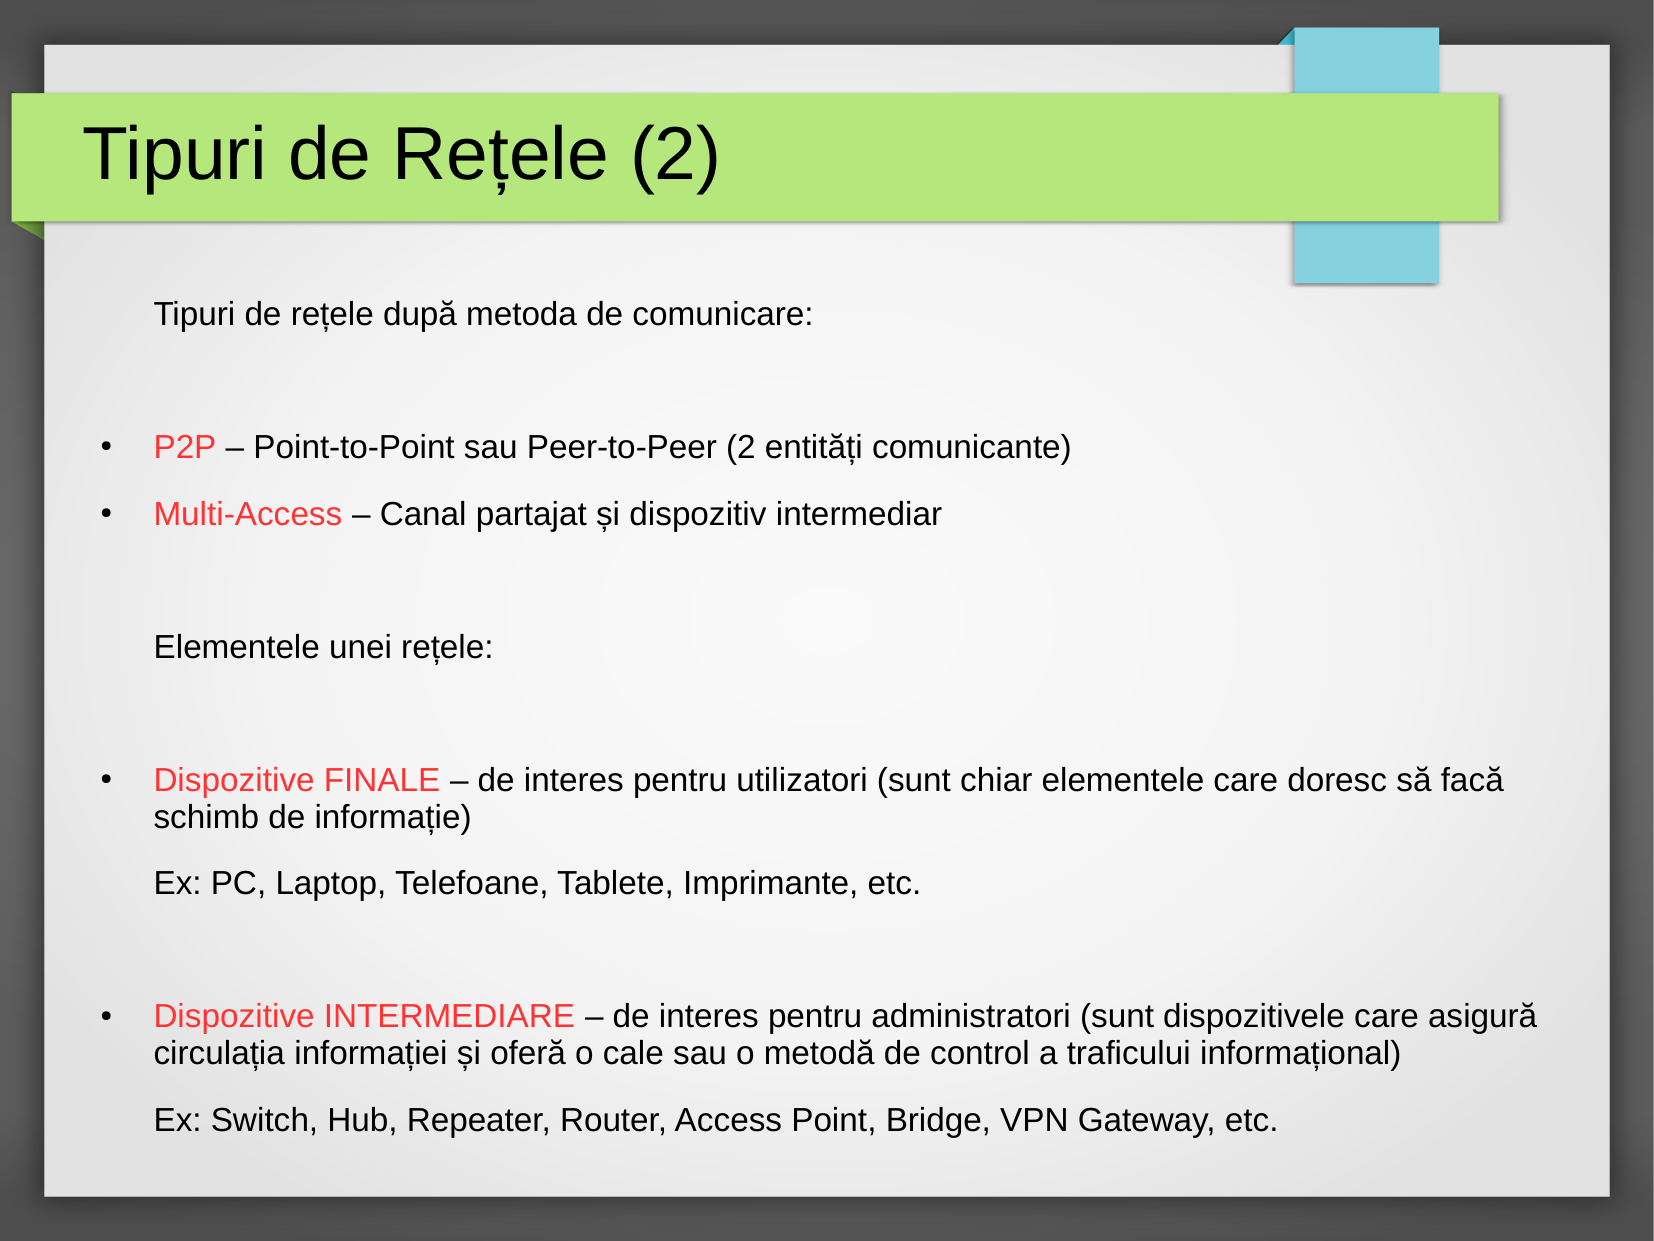

# Tipuri de Rețele (2)
Tipuri de rețele după metoda de comunicare:
P2P – Point-to-Point sau Peer-to-Peer (2 entități comunicante)
Multi-Access – Canal partajat și dispozitiv intermediar
Elementele unei rețele:
Dispozitive FINALE – de interes pentru utilizatori (sunt chiar elementele care doresc să facă schimb de informație)
Ex: PC, Laptop, Telefoane, Tablete, Imprimante, etc.
Dispozitive INTERMEDIARE – de interes pentru administratori (sunt dispozitivele care asigură circulația informației și oferă o cale sau o metodă de control a traficului informațional)
Ex: Switch, Hub, Repeater, Router, Access Point, Bridge, VPN Gateway, etc.